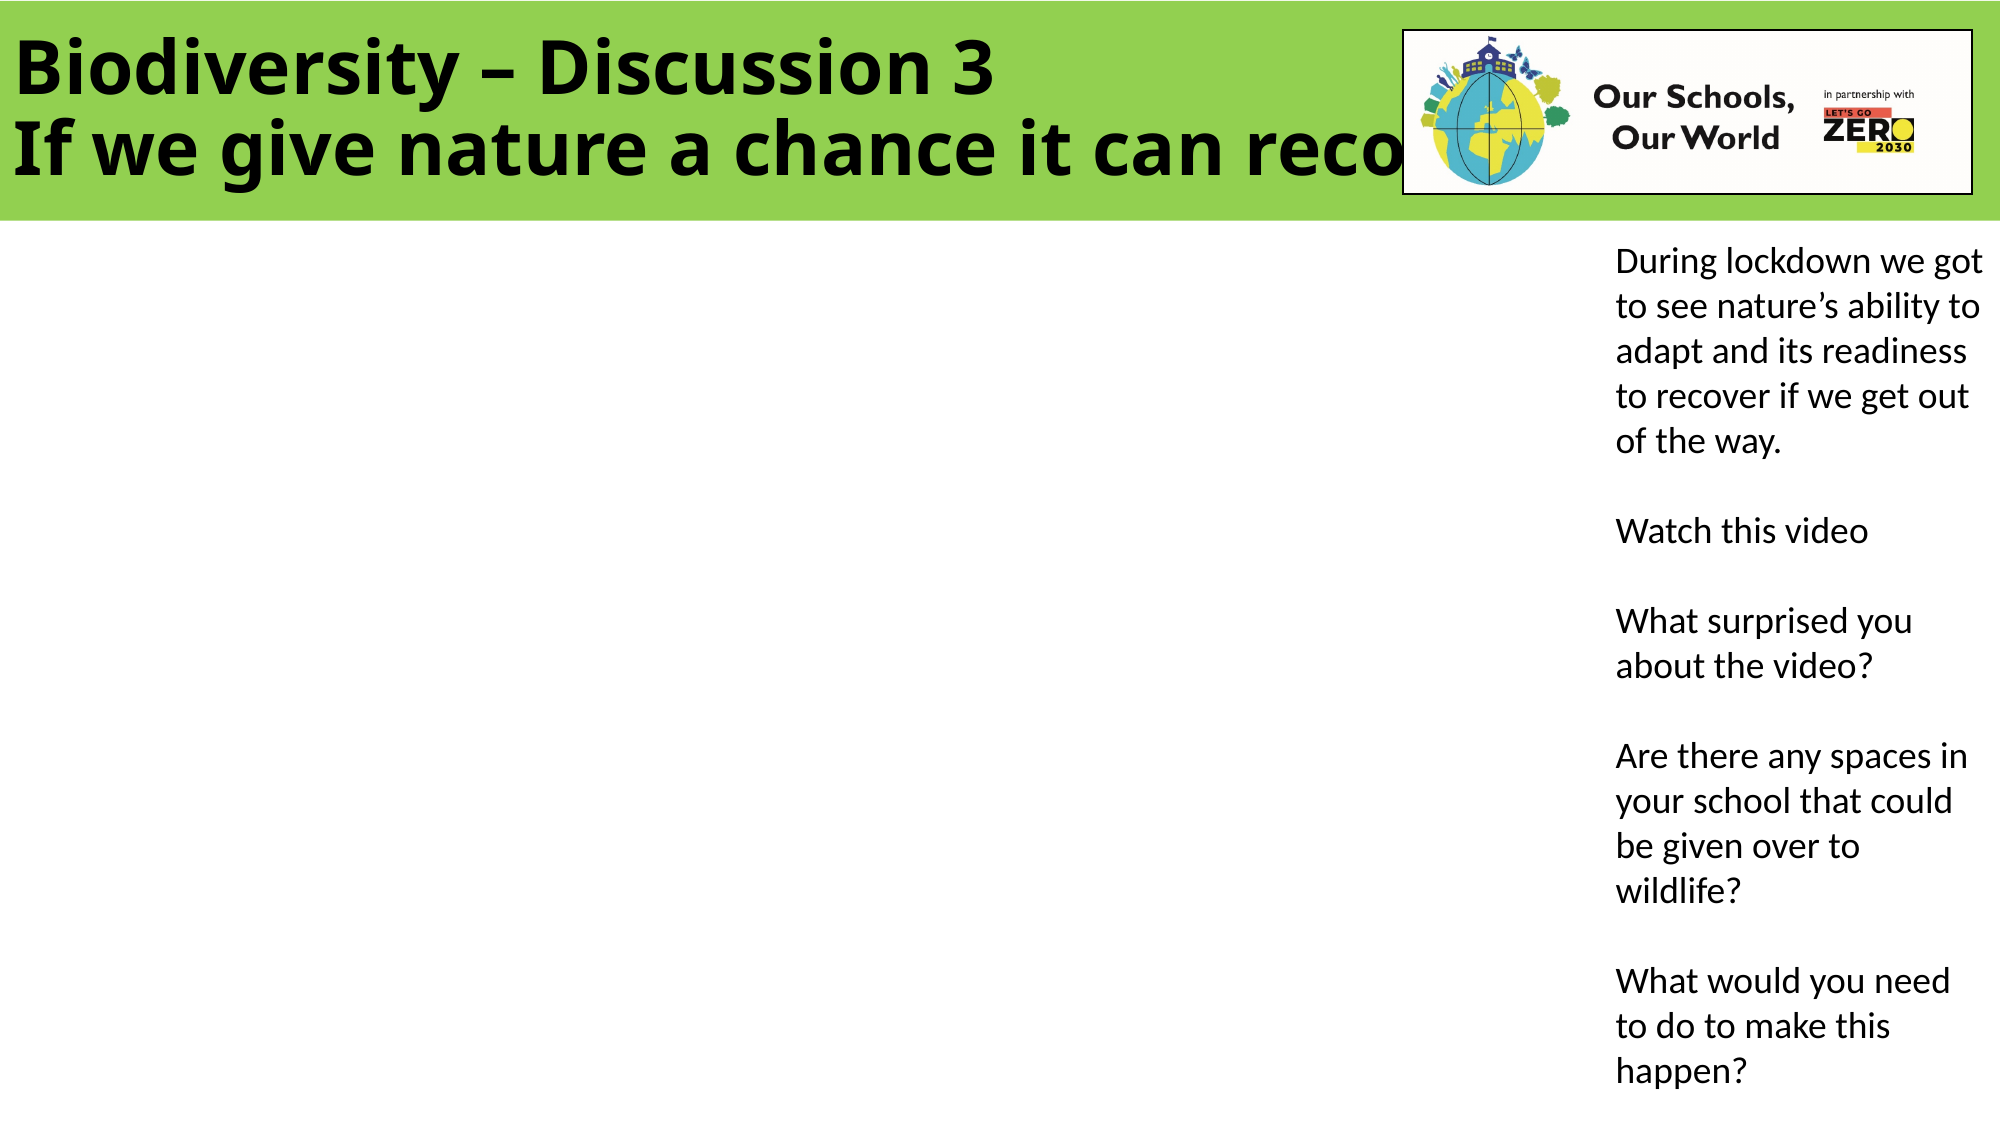

# Biodiversity – Discussion 3 If we give nature a chance it can recover
During lockdown we got to see nature’s ability to adapt and its readiness to recover if we get out of the way.
Watch this video
What surprised you about the video?
Are there any spaces in your school that could be given over to wildlife?
What would you need to do to make this happen?